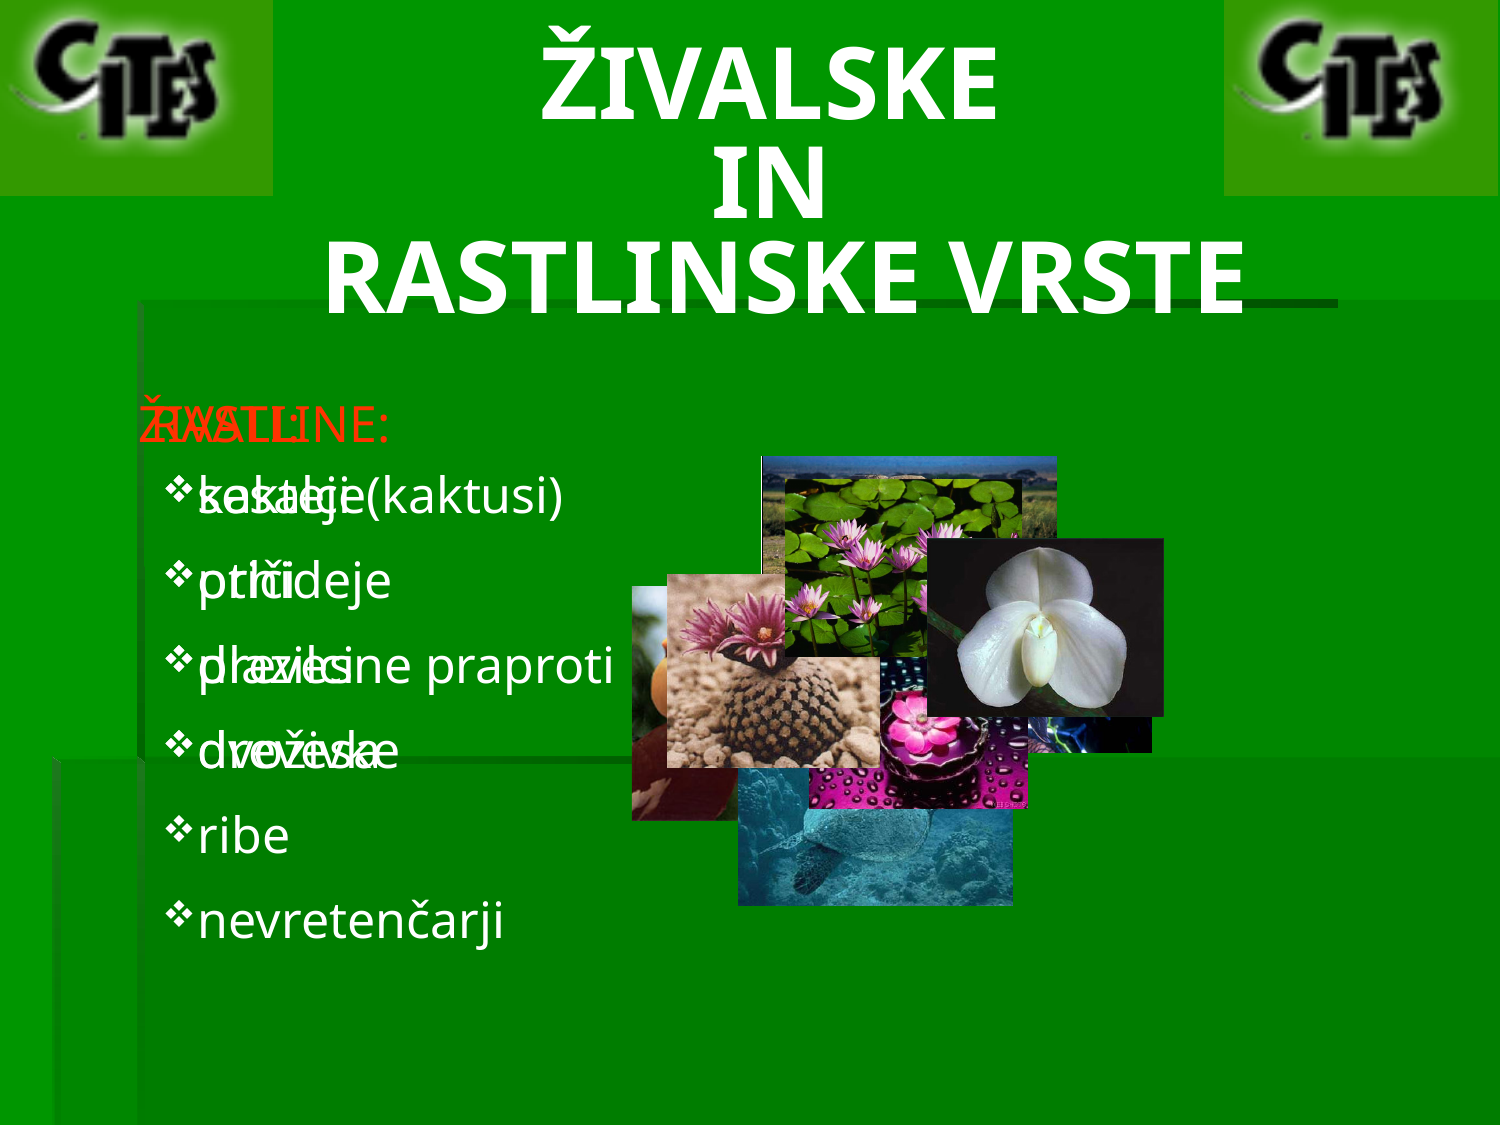

ŽIVALSKE
IN
RASTLINSKE VRSTE
ŽIVALI:
RASTLINE:
sesalci
ptiči
plazilci
dvoživke
ribe
nevretenčarji
kakteje(kaktusi)
orhideje
drevesne praproti
drevesa